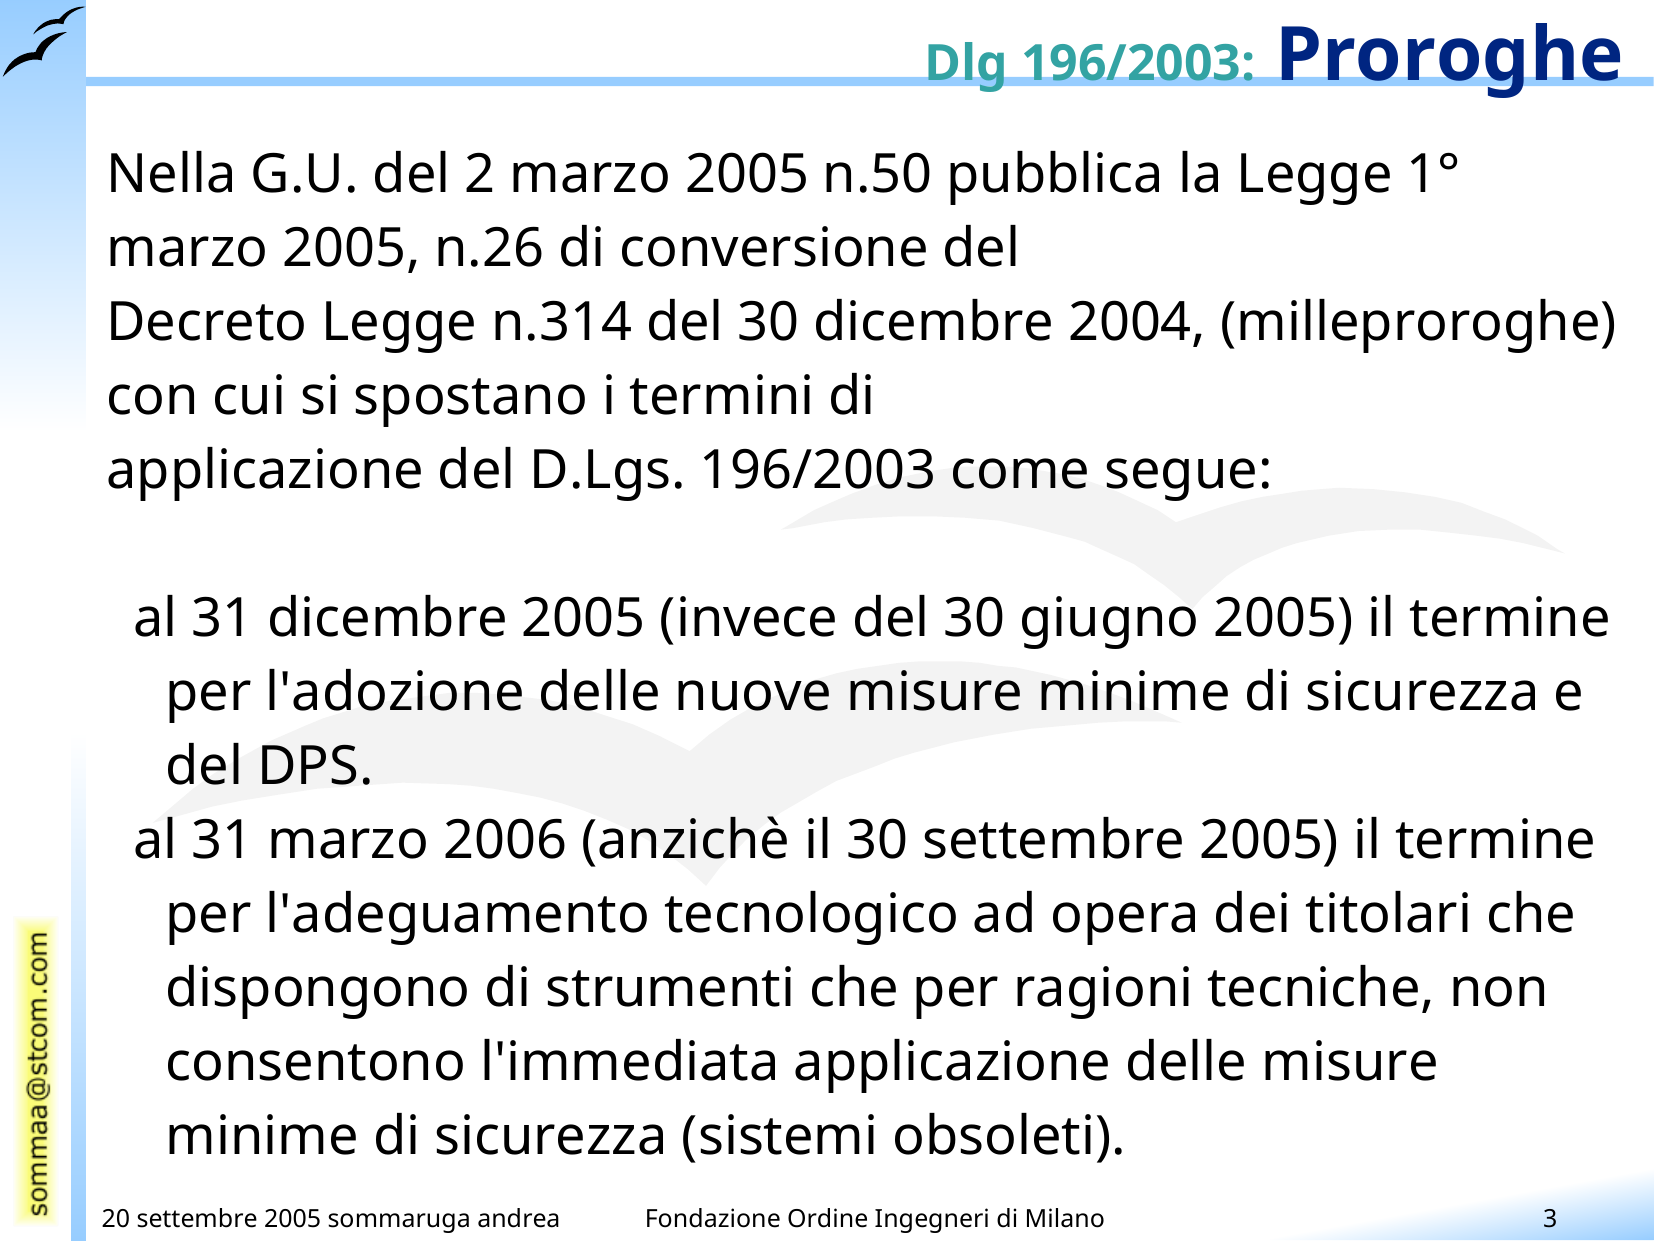

# Dlg 196/2003: Proroghe
Nella G.U. del 2 marzo 2005 n.50 pubblica la Legge 1° marzo 2005, n.26 di conversione del
Decreto Legge n.314 del 30 dicembre 2004, (milleproroghe) con cui si spostano i termini di
applicazione del D.Lgs. 196/2003 come segue:
al 31 dicembre 2005 (invece del 30 giugno 2005) il termine per l'adozione delle nuove misure minime di sicurezza e del DPS.
al 31 marzo 2006 (anzichè il 30 settembre 2005) il termine per l'adeguamento tecnologico ad opera dei titolari che dispongono di strumenti che per ragioni tecniche, non consentono l'immediata applicazione delle misure minime di sicurezza (sistemi obsoleti).